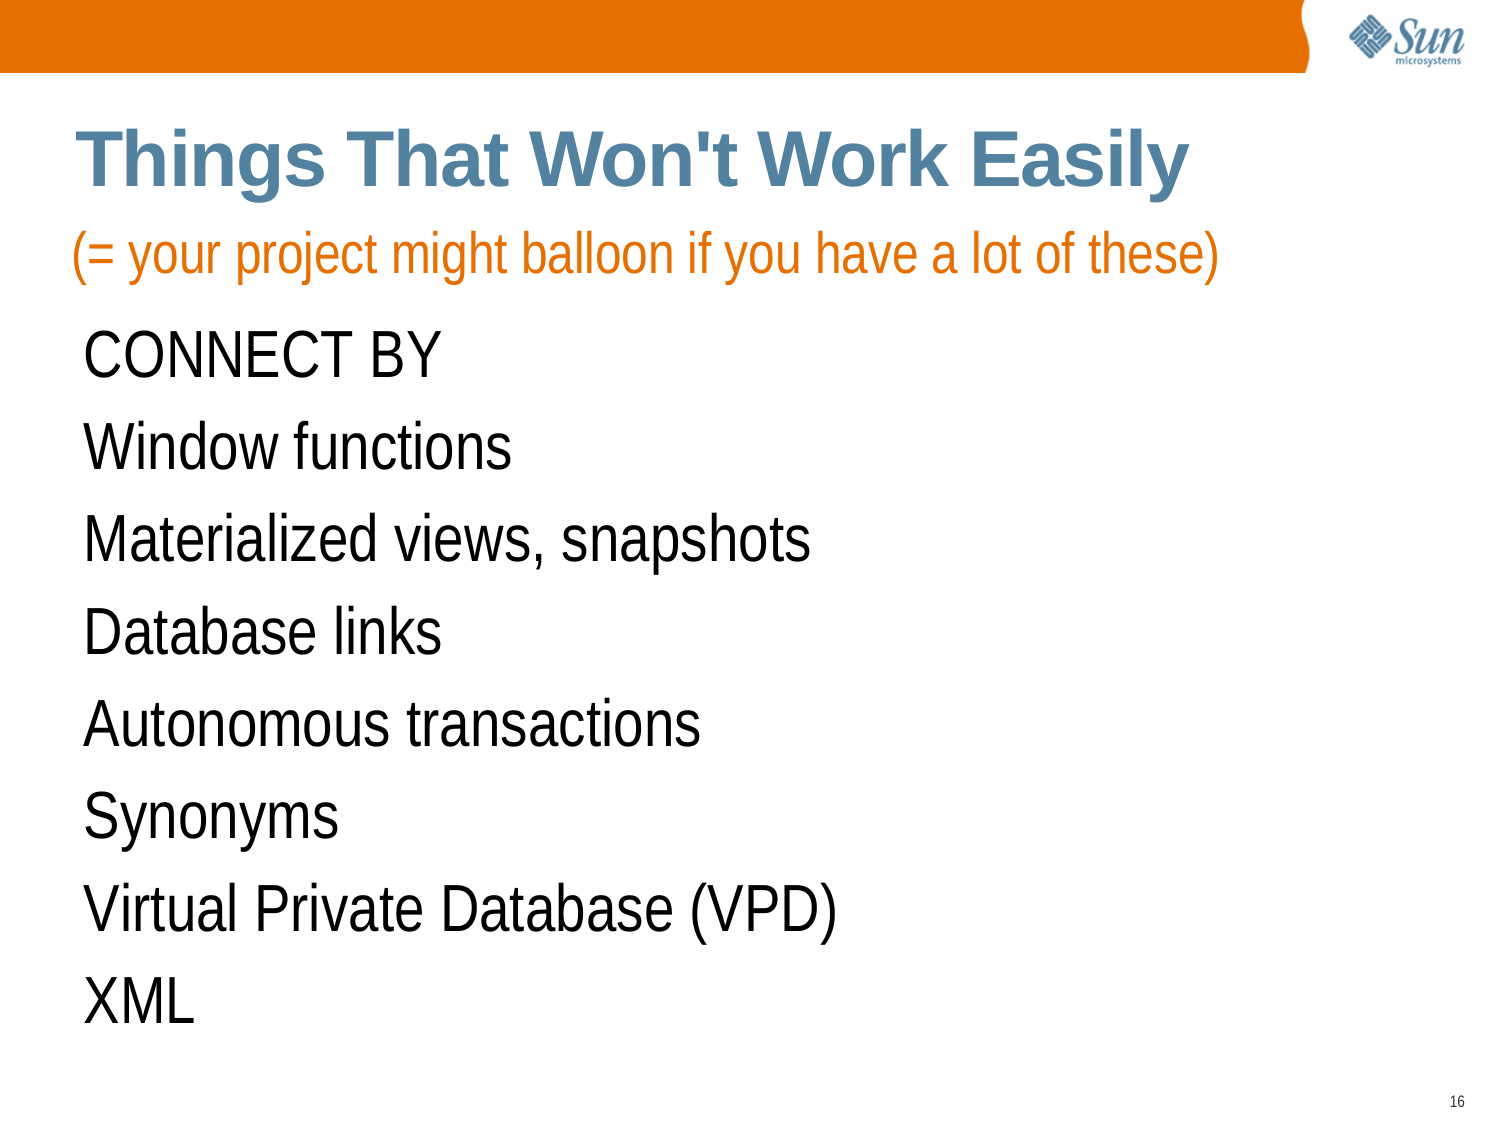

# Things That Won't Work Easily
(= your project might balloon if you have a lot of these)
CONNECT BY
Window functions
Materialized views, snapshots
Database links
Autonomous transactions
Synonyms
Virtual Private Database (VPD)
XML